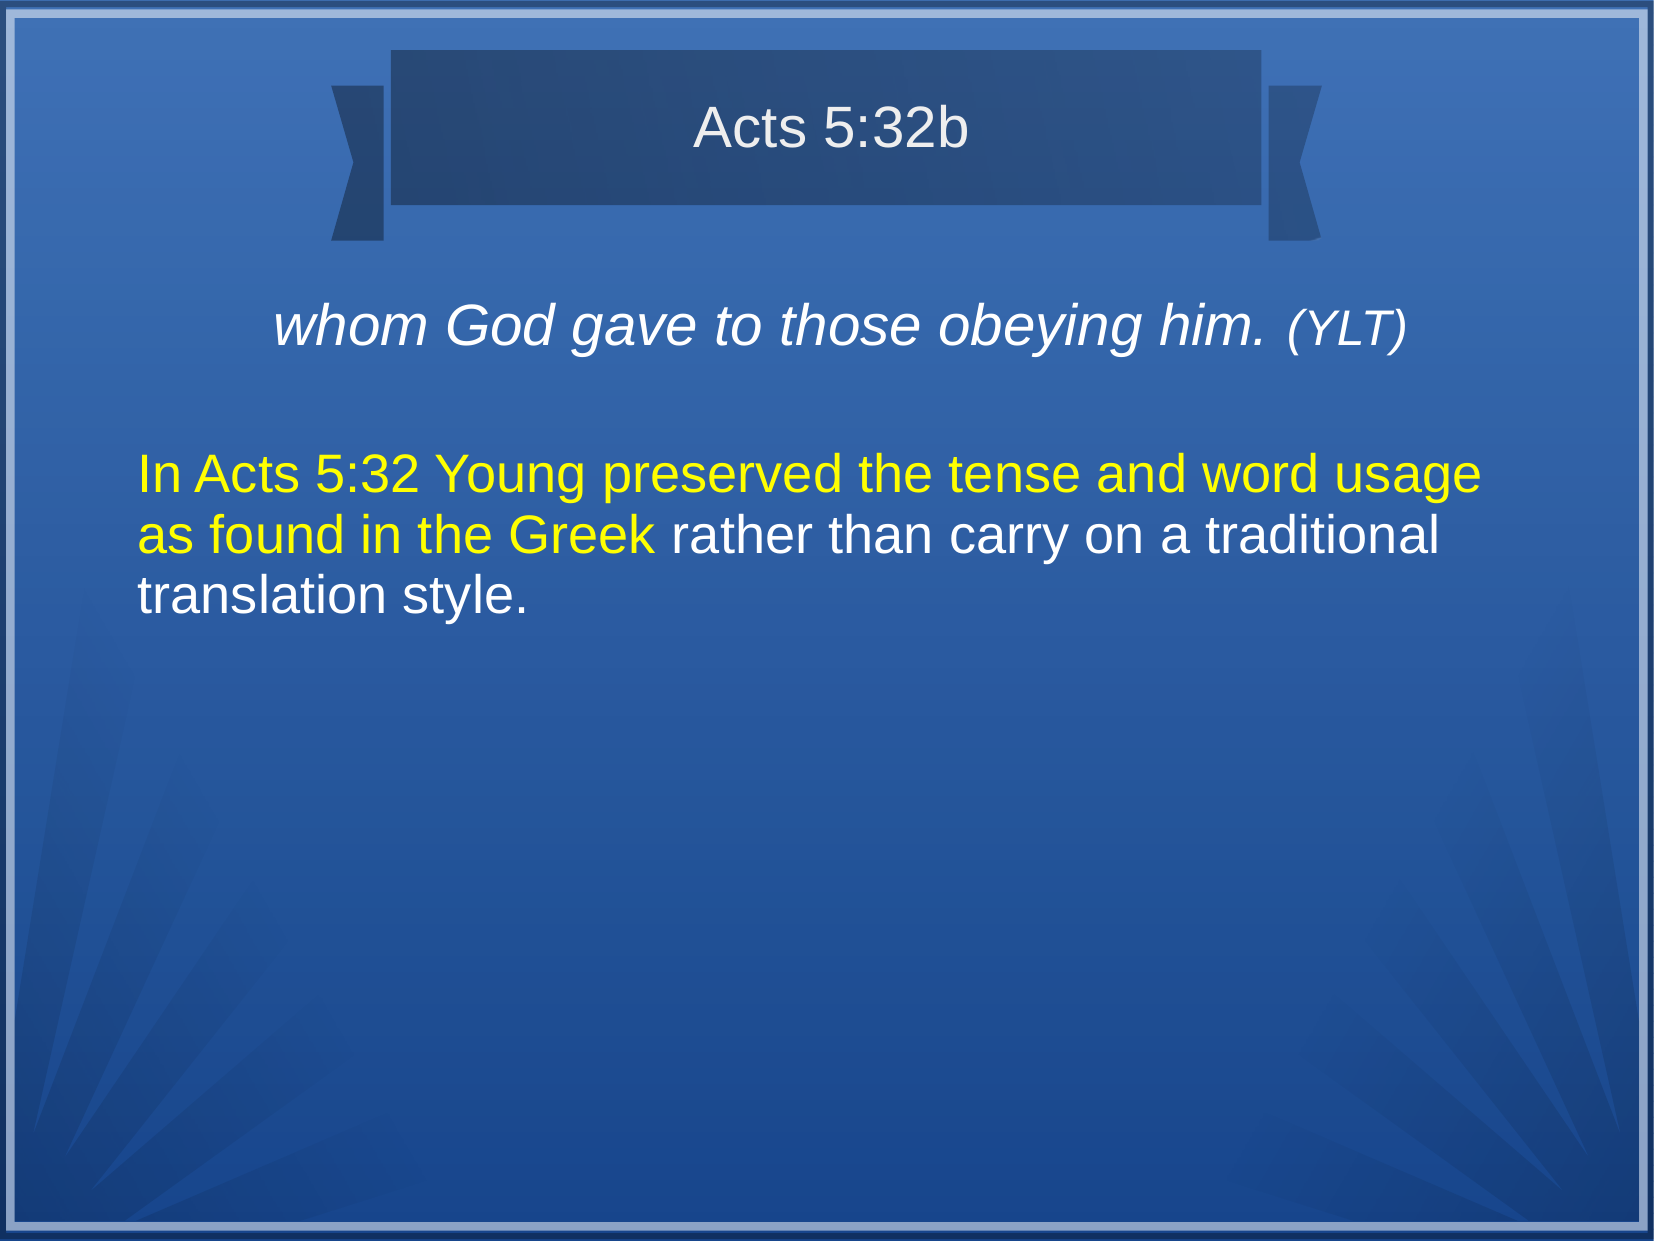

Acts 5:32b
whom God gave to those obeying him. (YLT)
In Acts 5:32 Young preserved the tense and word usage as found in the Greek rather than carry on a traditional translation style.